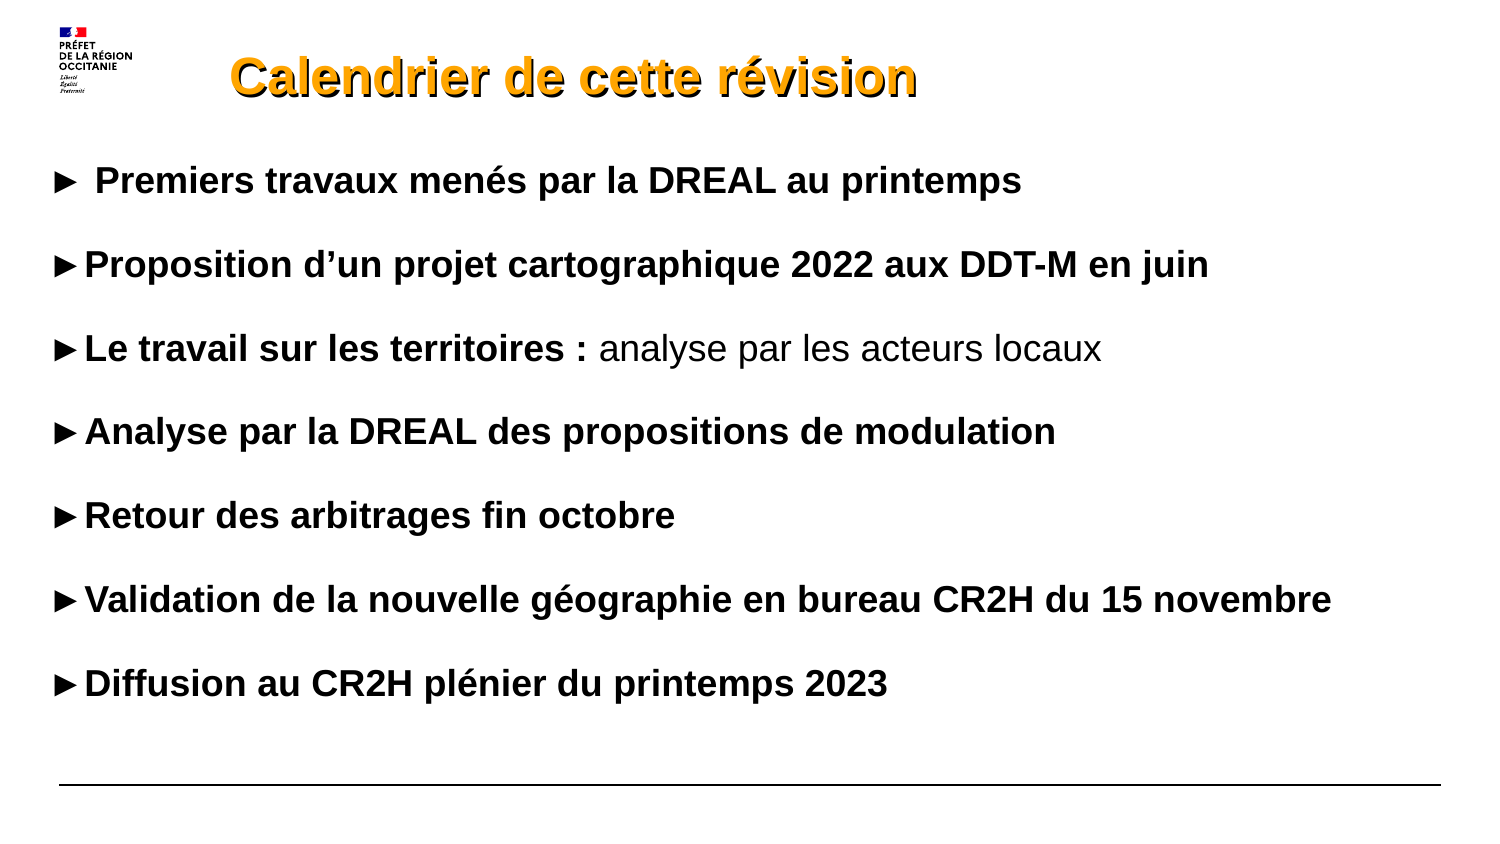

Calendrier de cette révision
# ► Premiers travaux menés par la DREAL au printemps ►Proposition d’un projet cartographique 2022 aux DDT-M en juin ►Le travail sur les territoires : analyse par les acteurs locaux ►Analyse par la DREAL des propositions de modulation ►Retour des arbitrages fin octobre ►Validation de la nouvelle géographie en bureau CR2H du 15 novembre ►Diffusion au CR2H plénier du printemps 2023